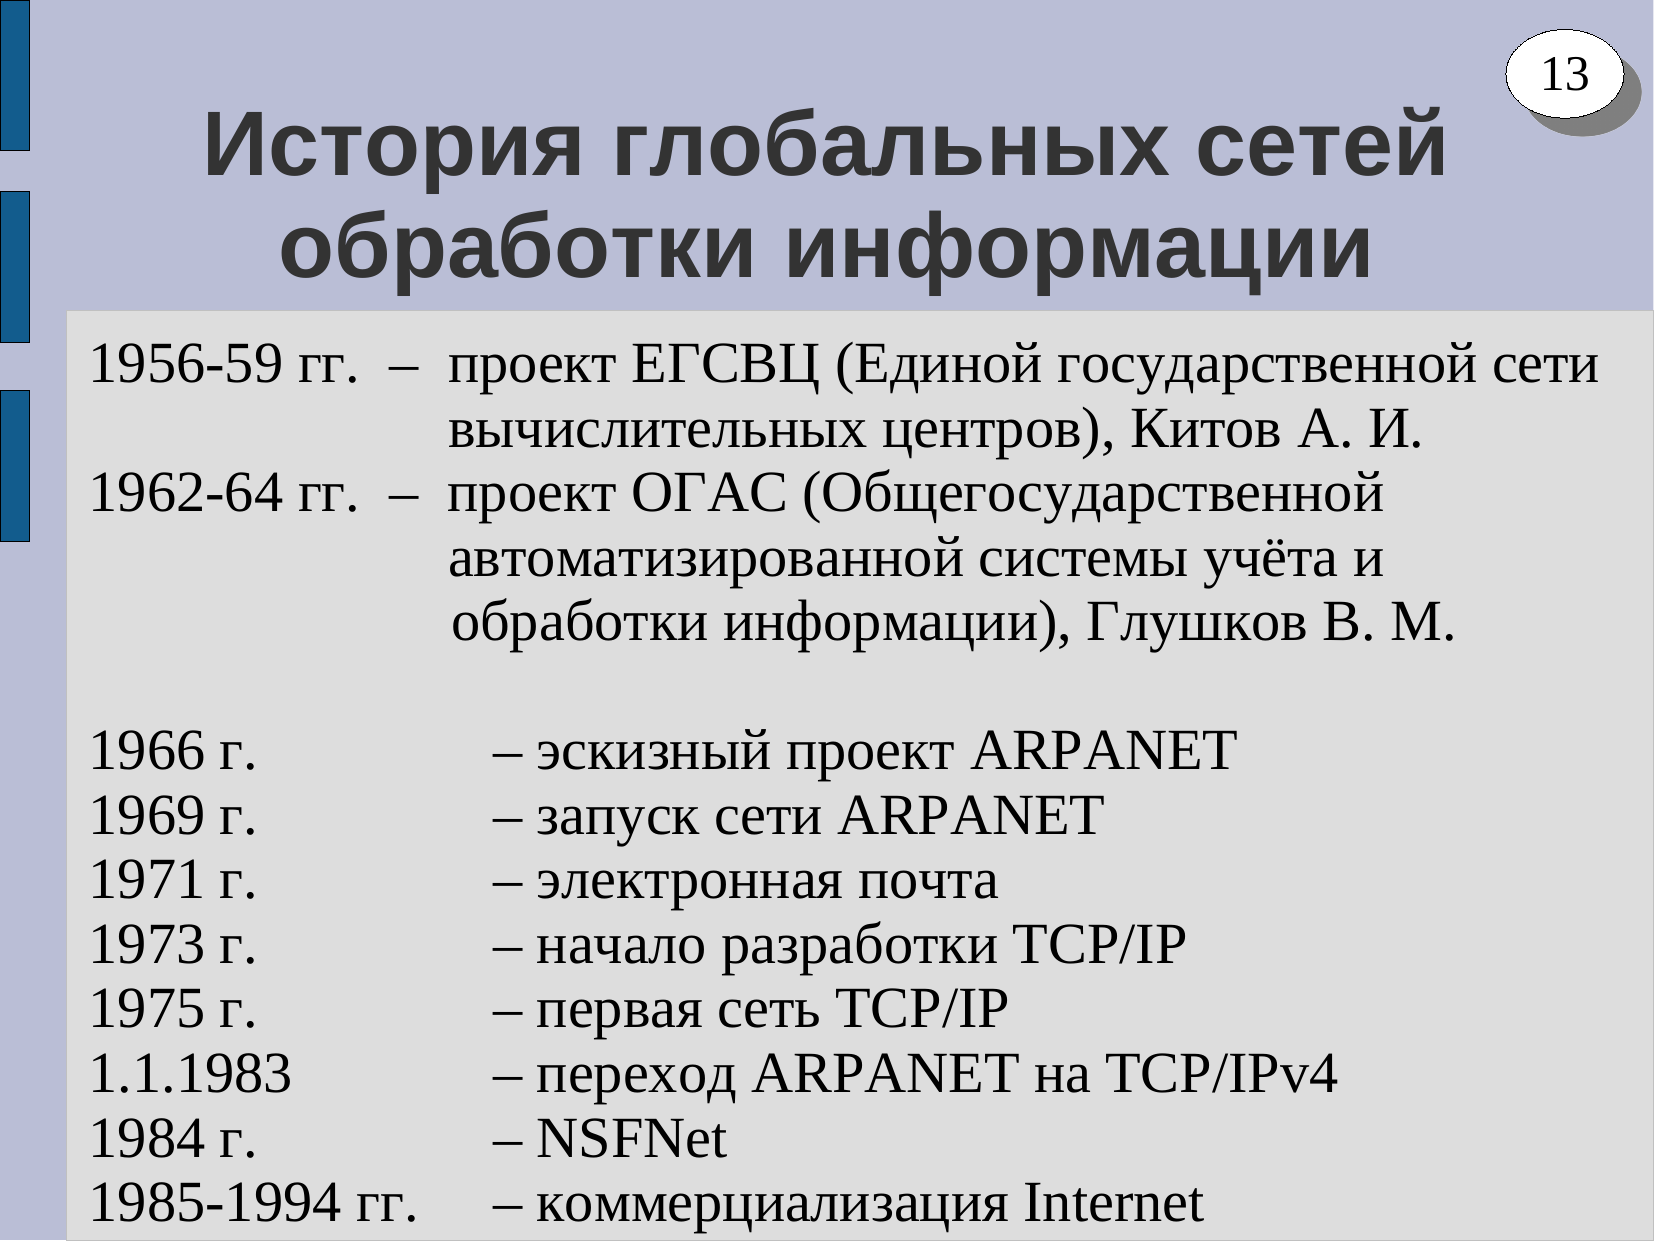

13
# История глобальных сетей обработки информации
1956-59 гг. –	 проект ЕГСВЦ (Единой государственной сети
				 вычислительных центров), Китов А. И.
1962-64 гг. – проект ОГАС (Общегосударственной
 				 автоматизированной системы учёта и
 обработки информации), Глушков В. М.
1966 г. 		– эскизный проект ARPANET
1969 г. 			– запуск сети ARPANET
1971 г. 			– электронная почта
1973 г. 			– начало разработки TCP/IP
1975 г. 			– первая сеть TCP/IP
1.1.1983 			– переход ARPANET на TCP/IPv4
1984 г. 		 	– NSFNet
1985-1994 гг. 	– коммерциализация Internet